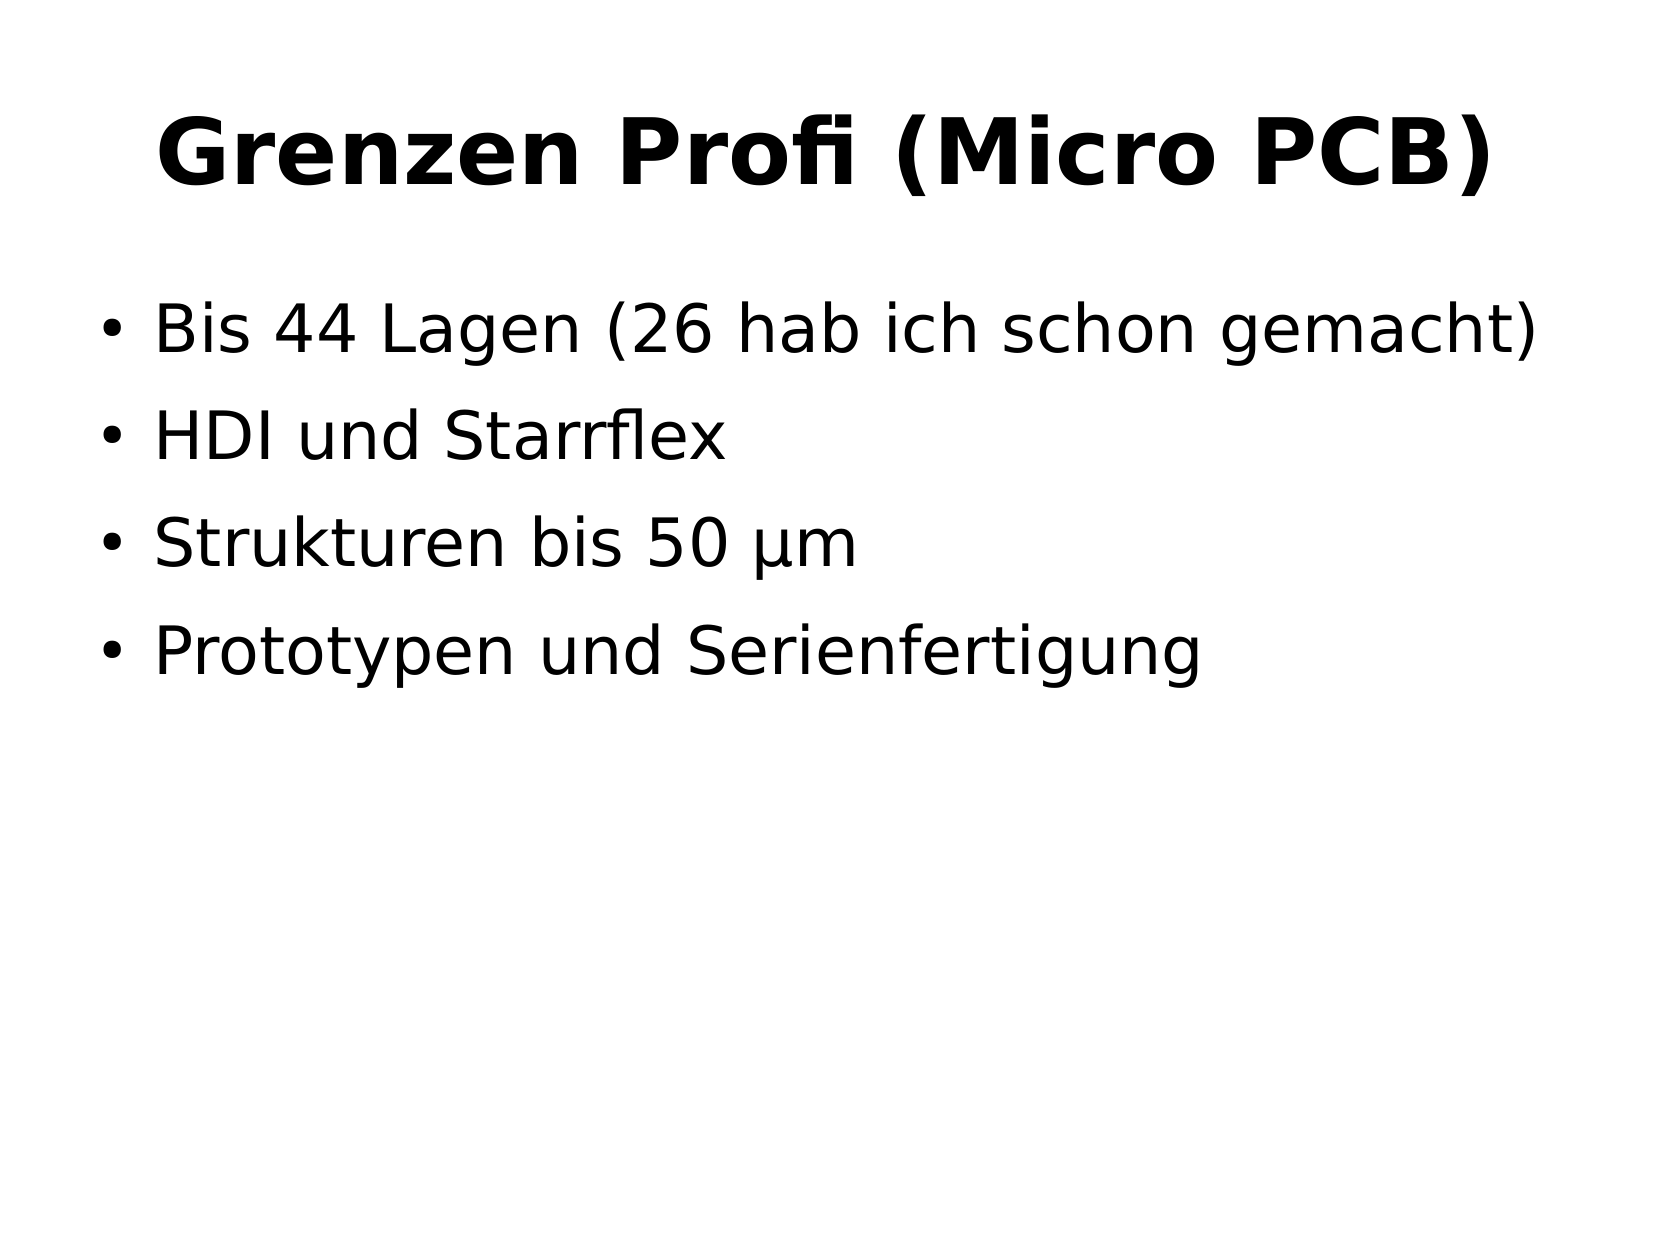

# Grenzen Profi (Micro PCB)
Bis 44 Lagen (26 hab ich schon gemacht)
HDI und Starrflex
Strukturen bis 50 µm
Prototypen und Serienfertigung